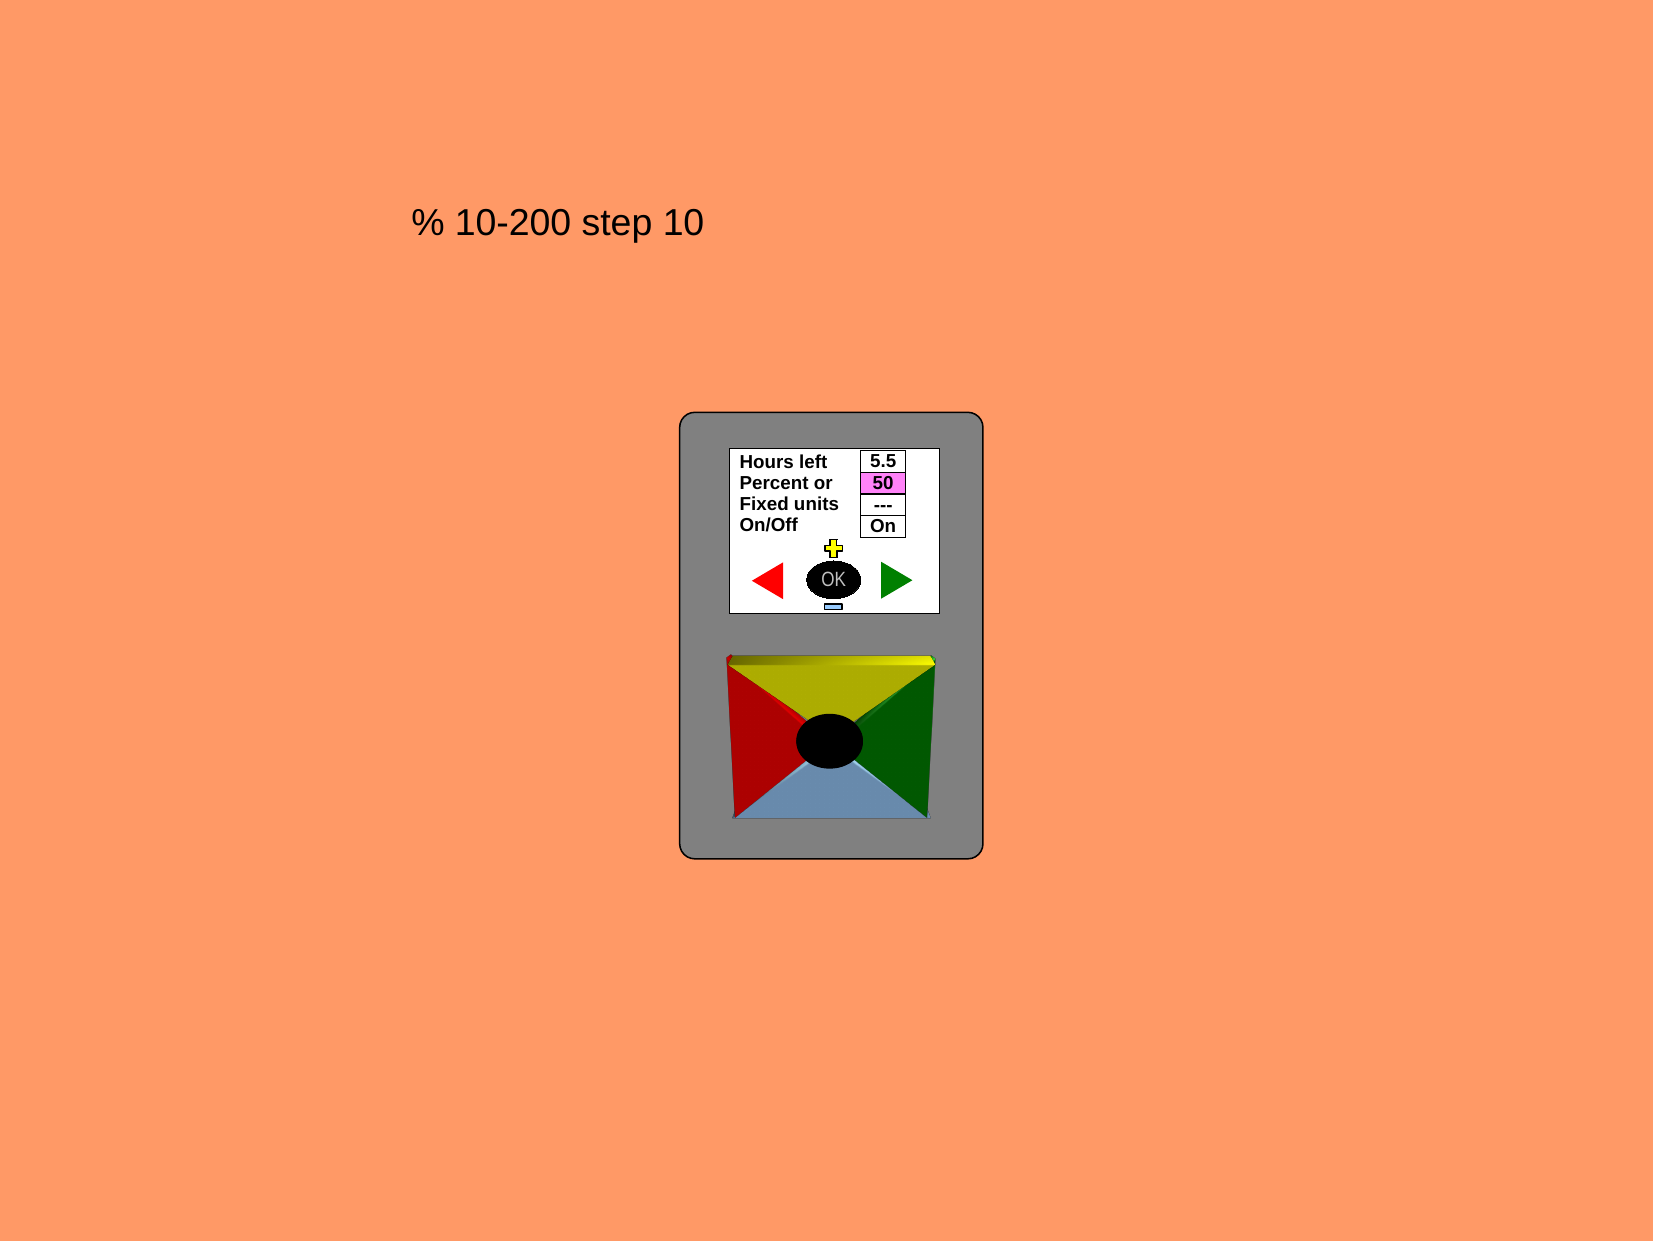

% 10-200 step 10
Hours left
Percent or
Fixed units
On/Off
5.5
50
---
On
OK